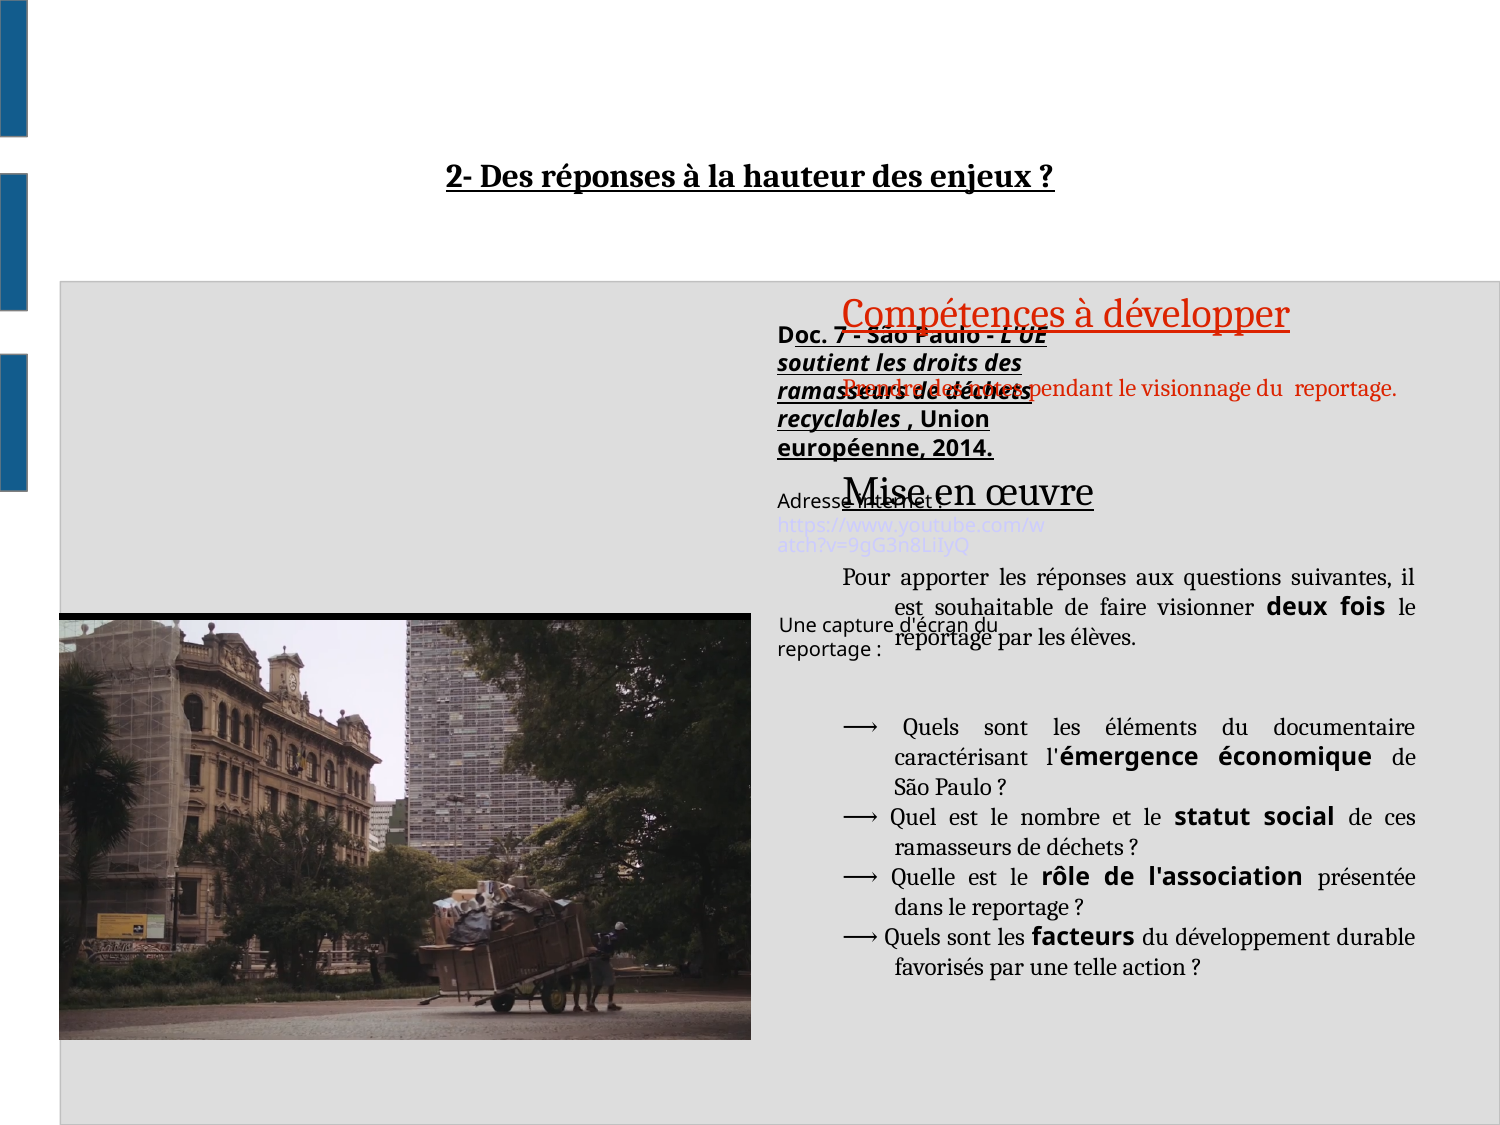

# 2- Des réponses à la hauteur des enjeux ?
Compétences à développer
Prendre des notes pendant le visionnage du reportage.
Mise en œuvre
Pour apporter les réponses aux questions suivantes, il est souhaitable de faire visionner deux fois le reportage par les élèves.
⟶ Quels sont les éléments du documentaire caractérisant l'émergence économique de São Paulo ?
⟶ Quel est le nombre et le statut social de ces ramasseurs de déchets ?
⟶ Quelle est le rôle de l'association présentée dans le reportage ?
⟶ Quels sont les facteurs du développement durable favorisés par une telle action ?
Doc. 7 - São Paulo - L'UE soutient les droits des ramasseurs de déchets
recyclables , Union européenne, 2014.
Adresse internet : https://www.youtube.com/watch?v=9gG3n8LiIyQ
Une capture d'écran du reportage :